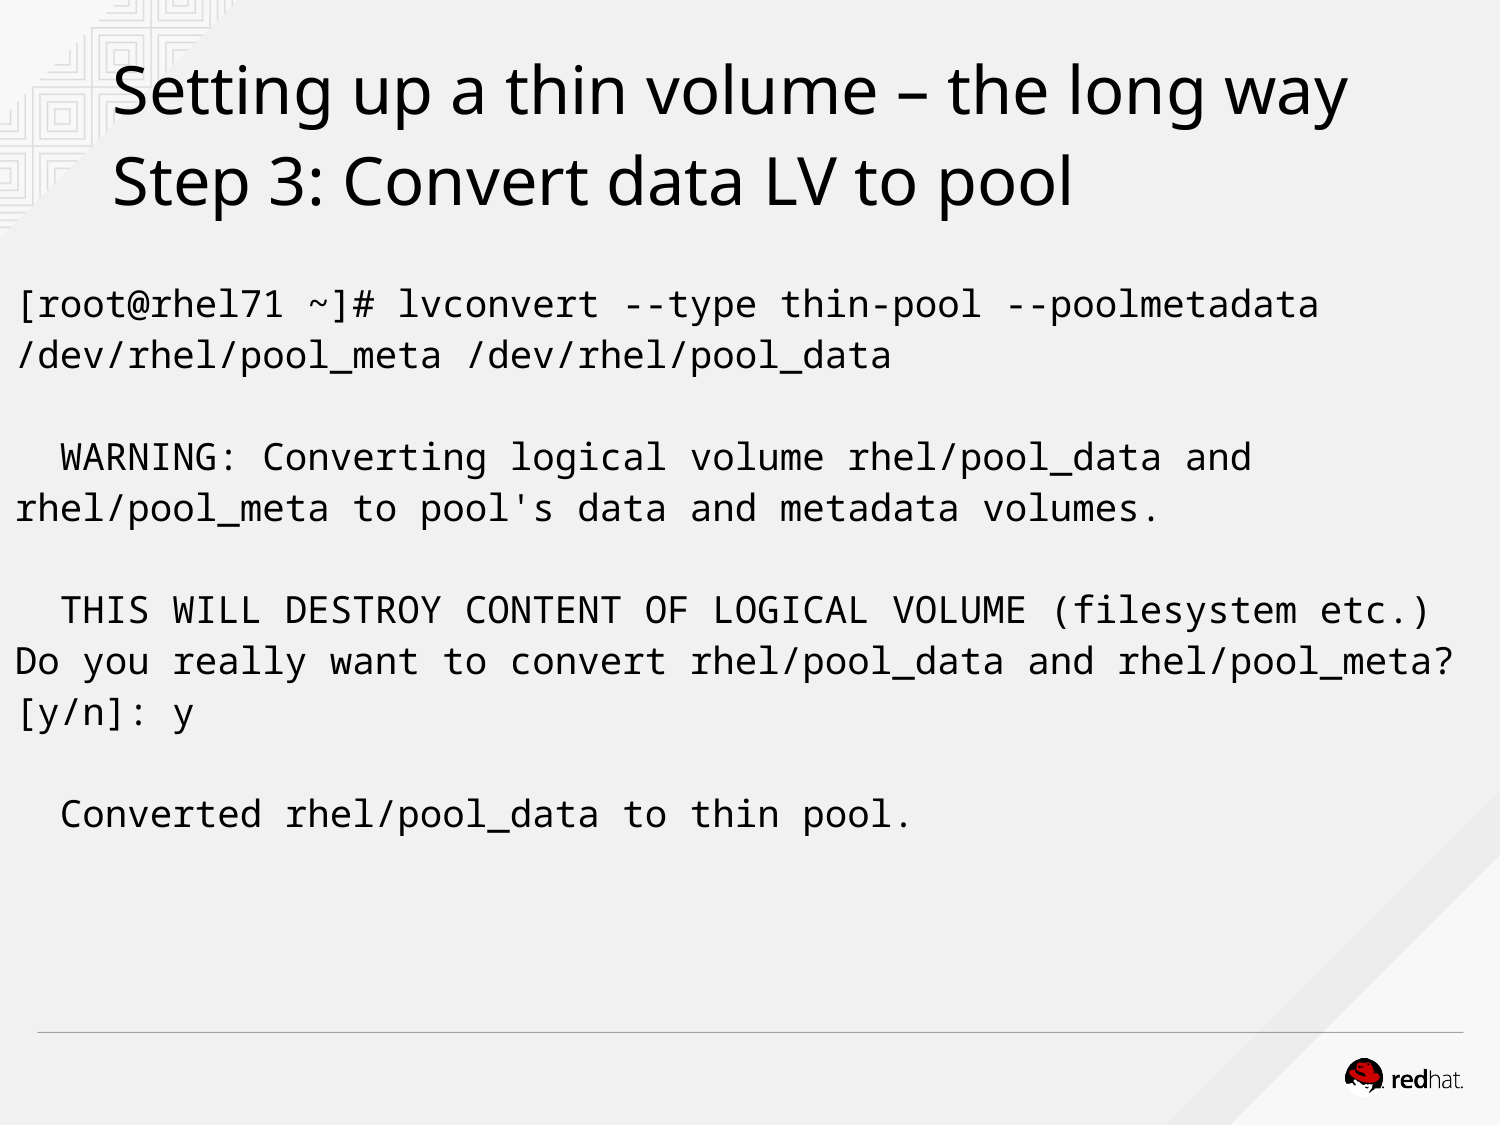

# Setting up a thin volume – the long way Step 3: Convert data LV to pool
[root@rhel71 ~]# lvconvert --type thin-pool --poolmetadata /dev/rhel/pool_meta /dev/rhel/pool_data
 WARNING: Converting logical volume rhel/pool_data and rhel/pool_meta to pool's data and metadata volumes.
 THIS WILL DESTROY CONTENT OF LOGICAL VOLUME (filesystem etc.)
Do you really want to convert rhel/pool_data and rhel/pool_meta? [y/n]: y
 Converted rhel/pool_data to thin pool.